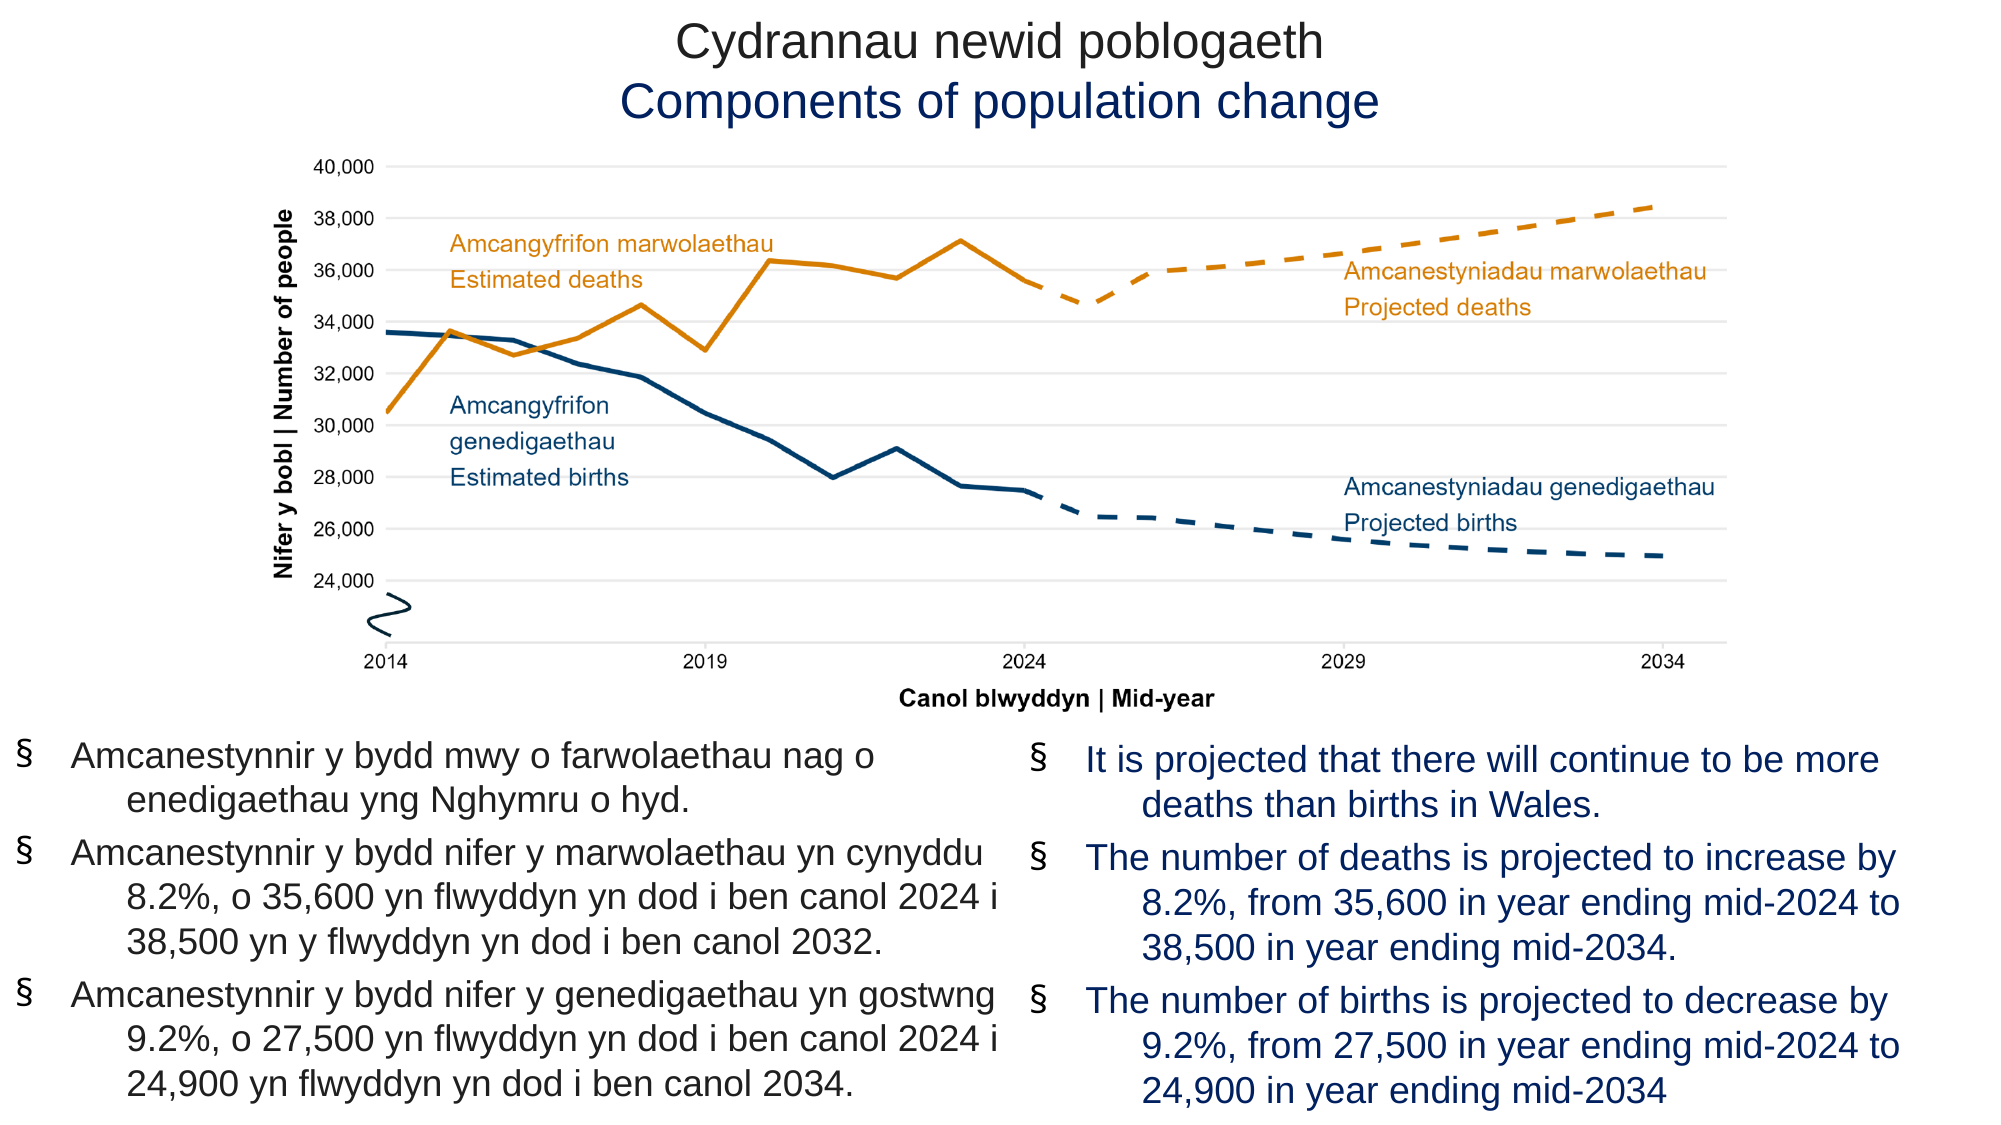

Cydrannau newid poblogaeth
Components of population change
Amcanestynnir y bydd mwy o farwolaethau nag o enedigaethau yng Nghymru o hyd.
Amcanestynnir y bydd nifer y marwolaethau yn cynyddu 8.2%, o 35,600 yn flwyddyn yn dod i ben canol 2024 i 38,500 yn y flwyddyn yn dod i ben canol 2032.
Amcanestynnir y bydd nifer y genedigaethau yn gostwng 9.2%, o 27,500 yn flwyddyn yn dod i ben canol 2024 i 24,900 yn flwyddyn yn dod i ben canol 2034.
# It is projected that there will continue to be more deaths than births in Wales.
The number of deaths is projected to increase by 8.2%, from 35,600 in year ending mid-2024 to 38,500 in year ending mid-2034.
The number of births is projected to decrease by 9.2%, from 27,500 in year ending mid-2024 to 24,900 in year ending mid-2034